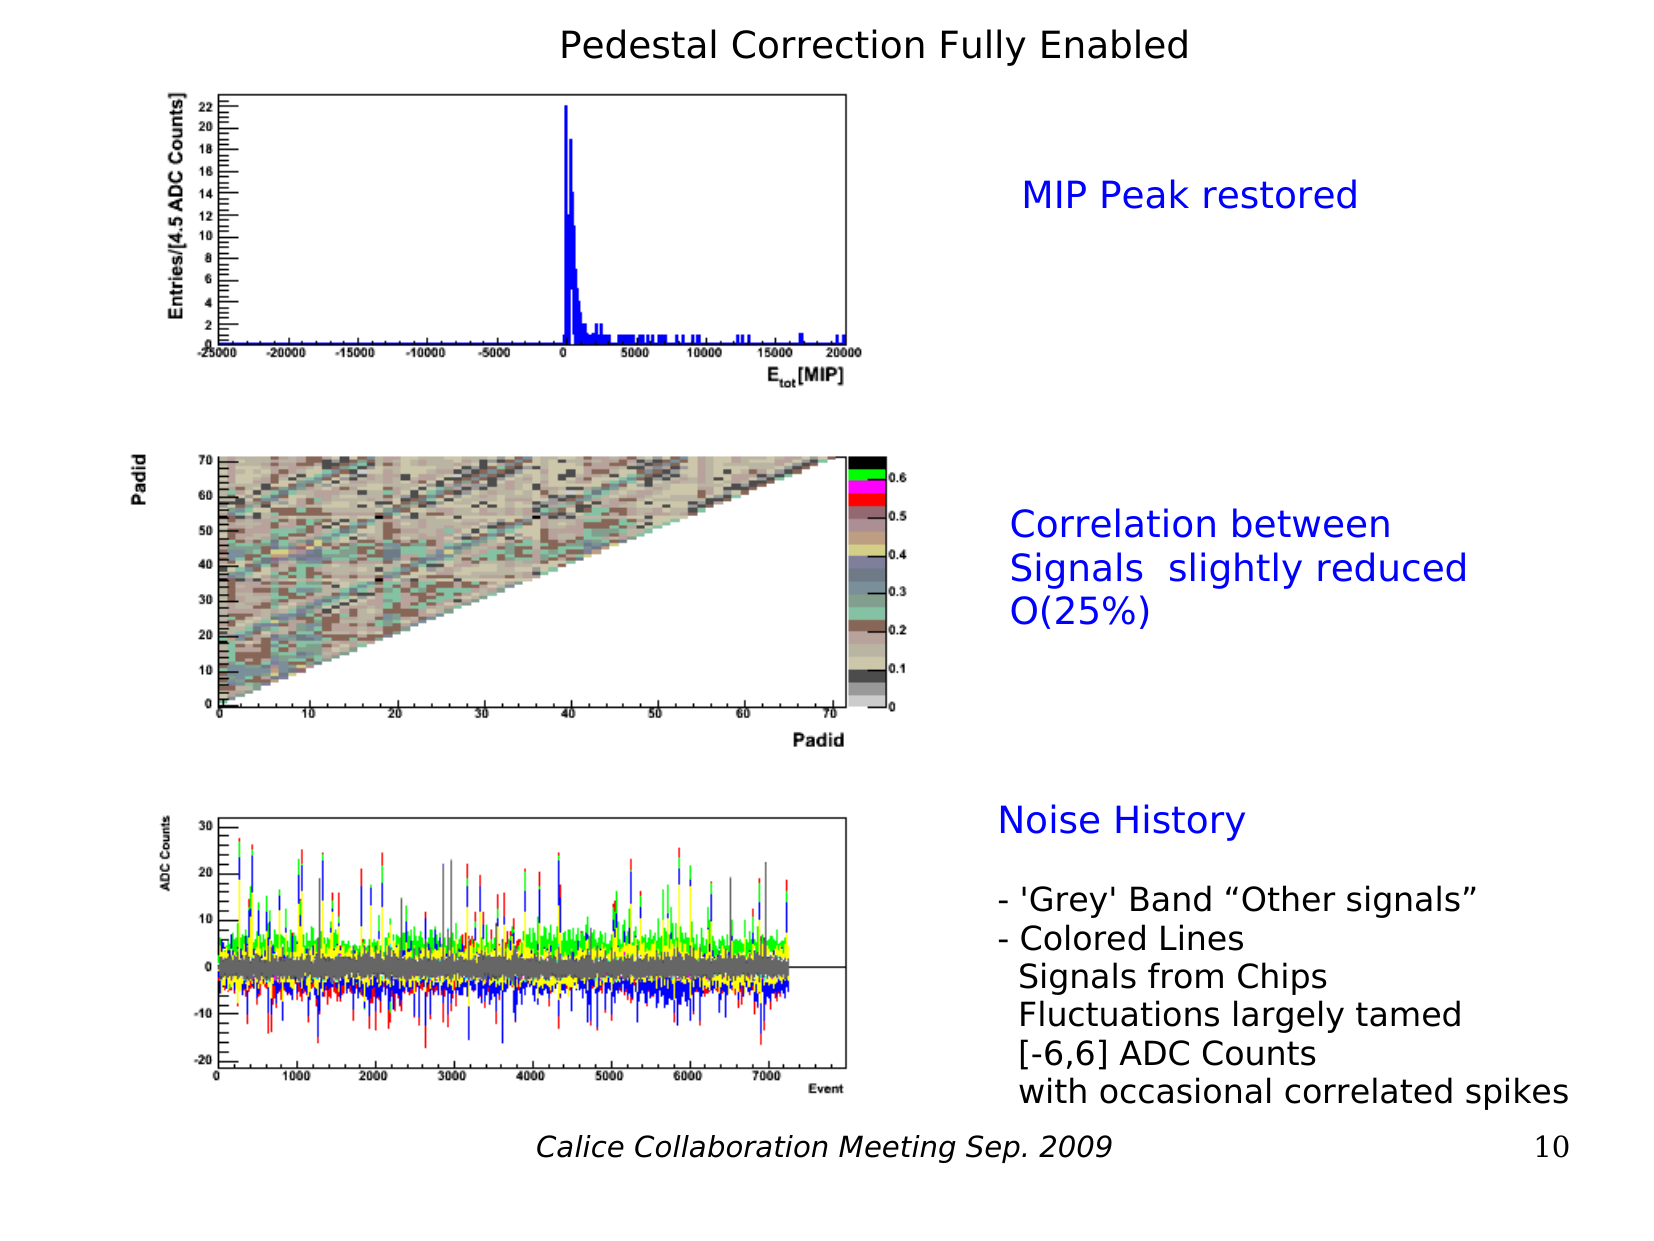

Pedestal Correction Fully Enabled
MIP Peak restored
Correlation between
Signals slightly reduced
O(25%)
Noise History
- 'Grey' Band “Other signals”
- Colored Lines
 Signals from Chips
 Fluctuations largely tamed
 [-6,6] ADC Counts
 with occasional correlated spikes
10